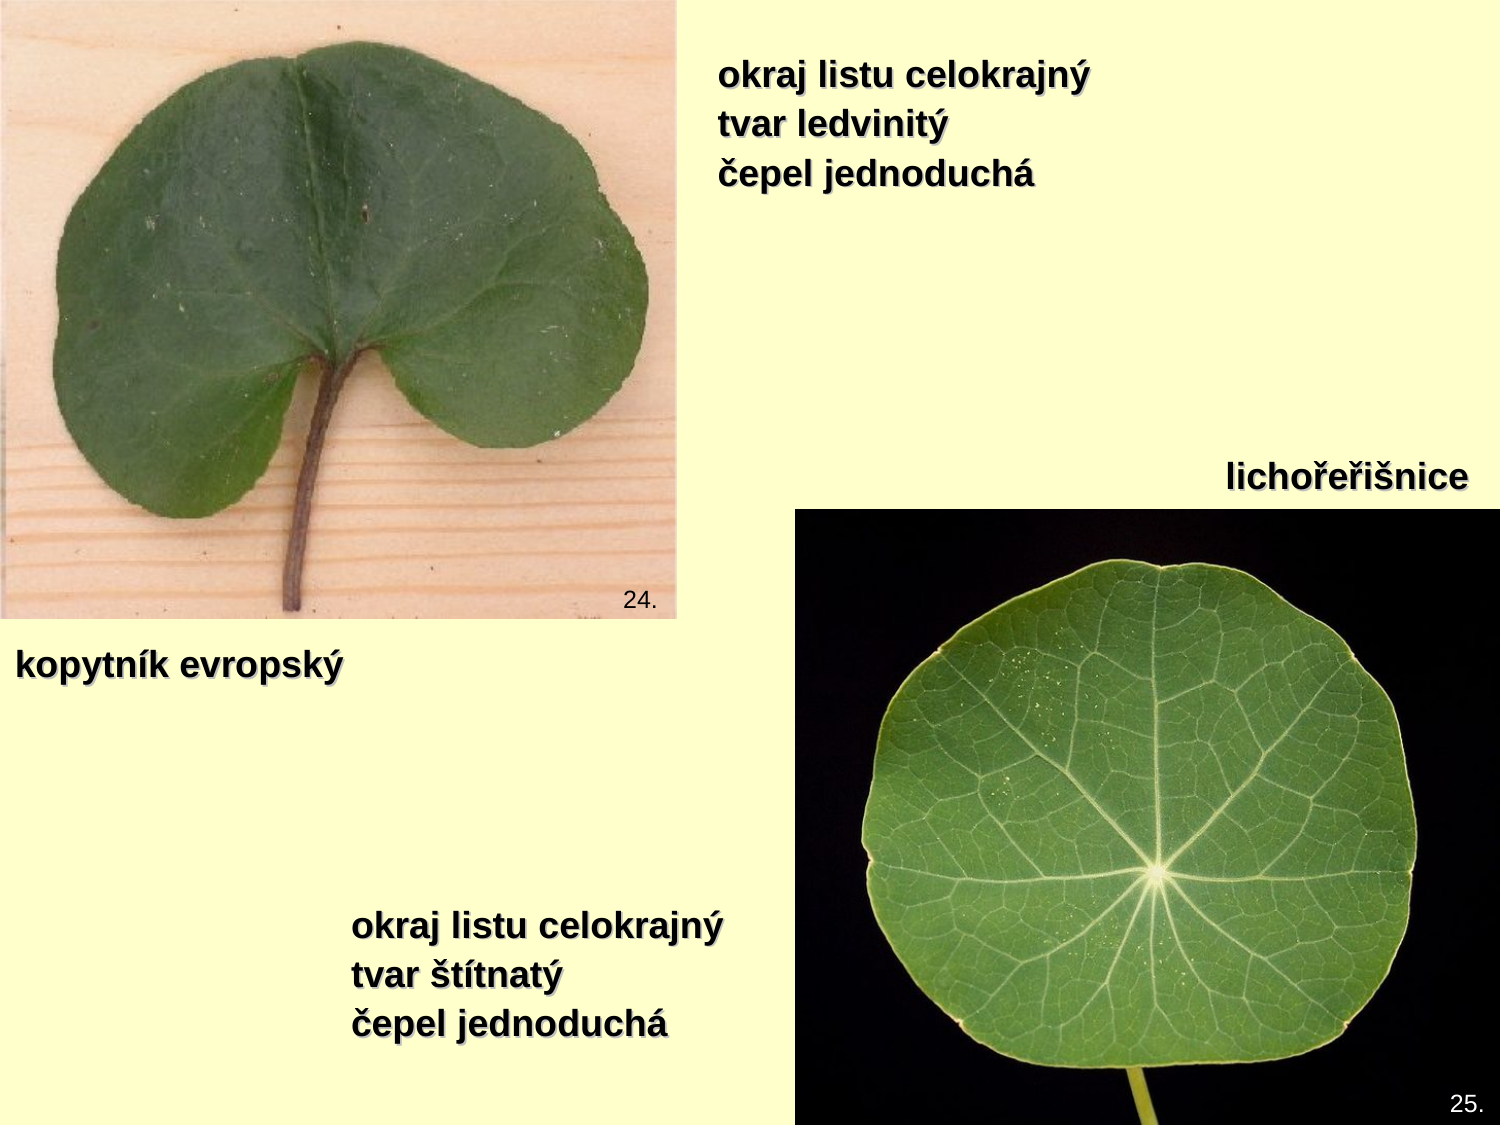

okraj listu celokrajný
tvar ledvinitý
čepel jednoduchá
lichořeřišnice
24.
kopytník evropský
okraj listu celokrajný
tvar štítnatý
čepel jednoduchá
25.